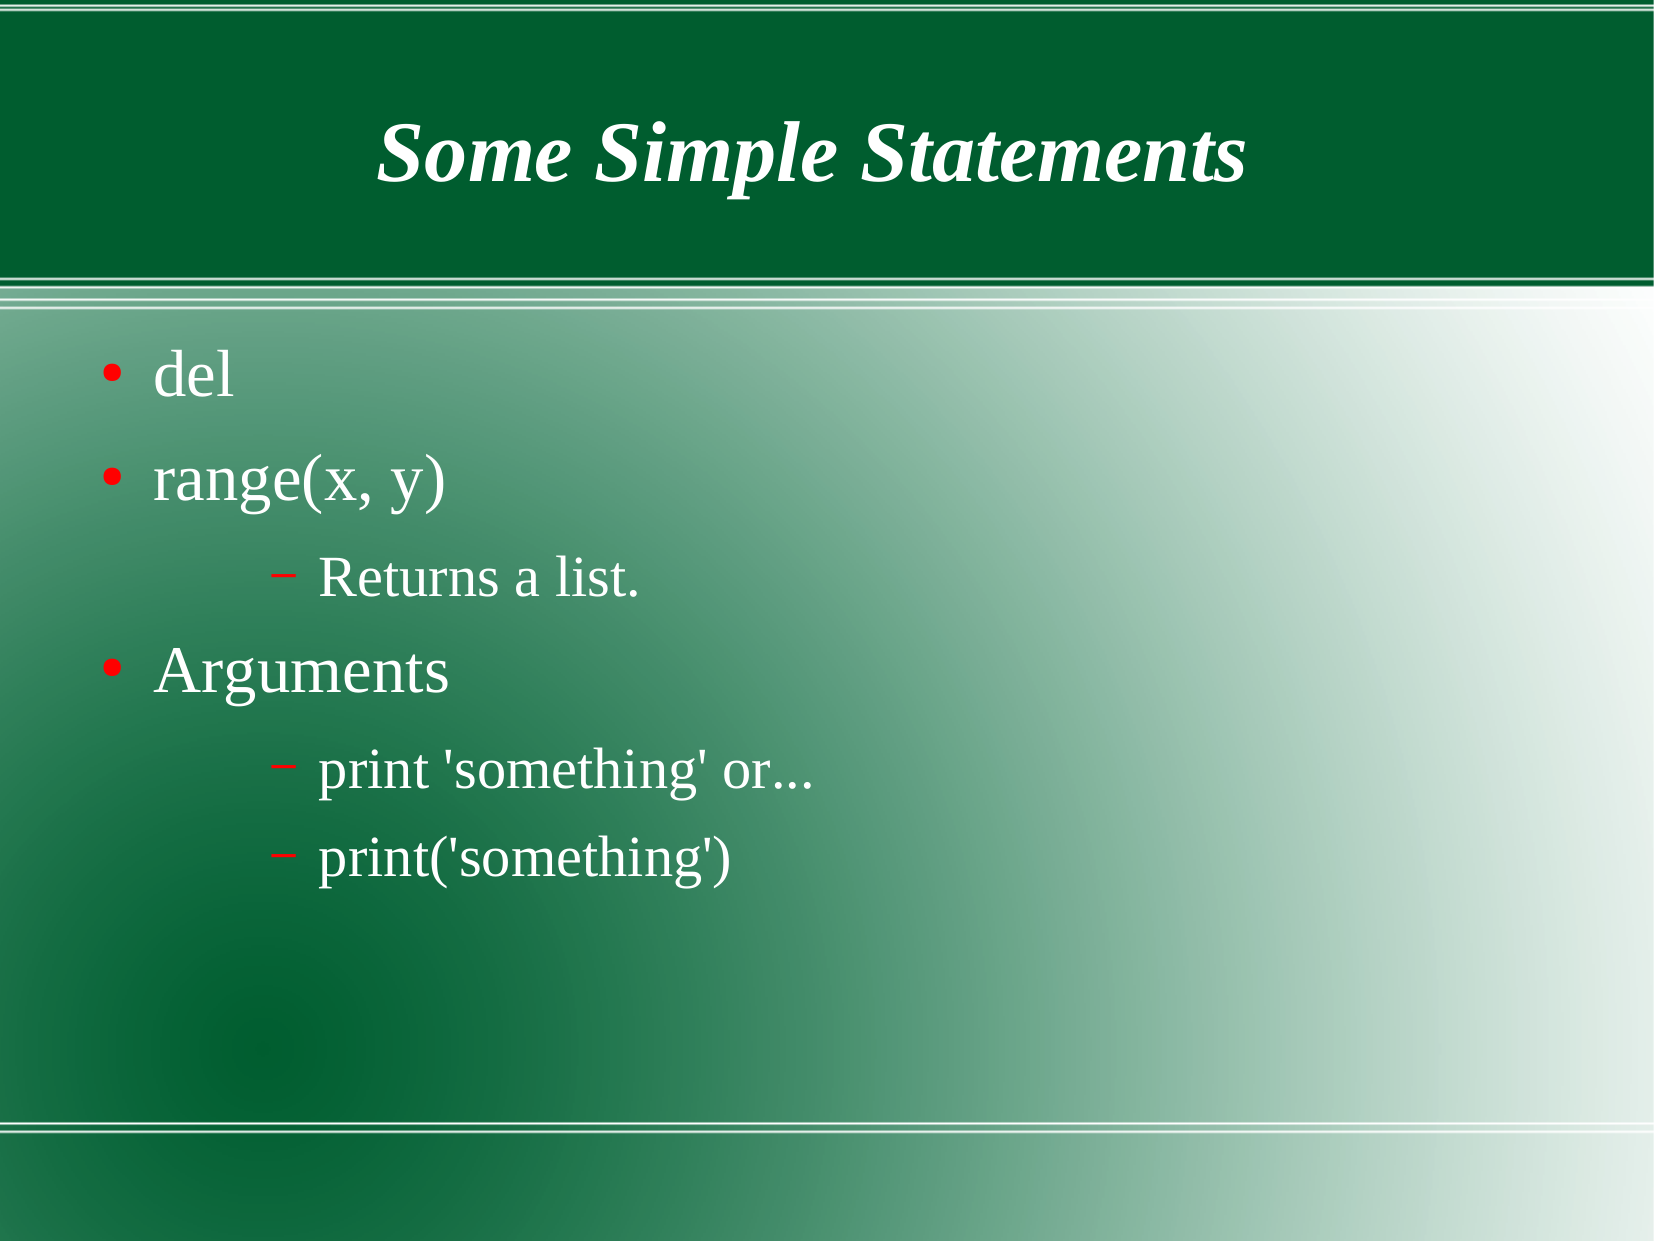

# Some Simple Statements
del
range(x, y)
Returns a list.
Arguments
print 'something' or...
print('something')